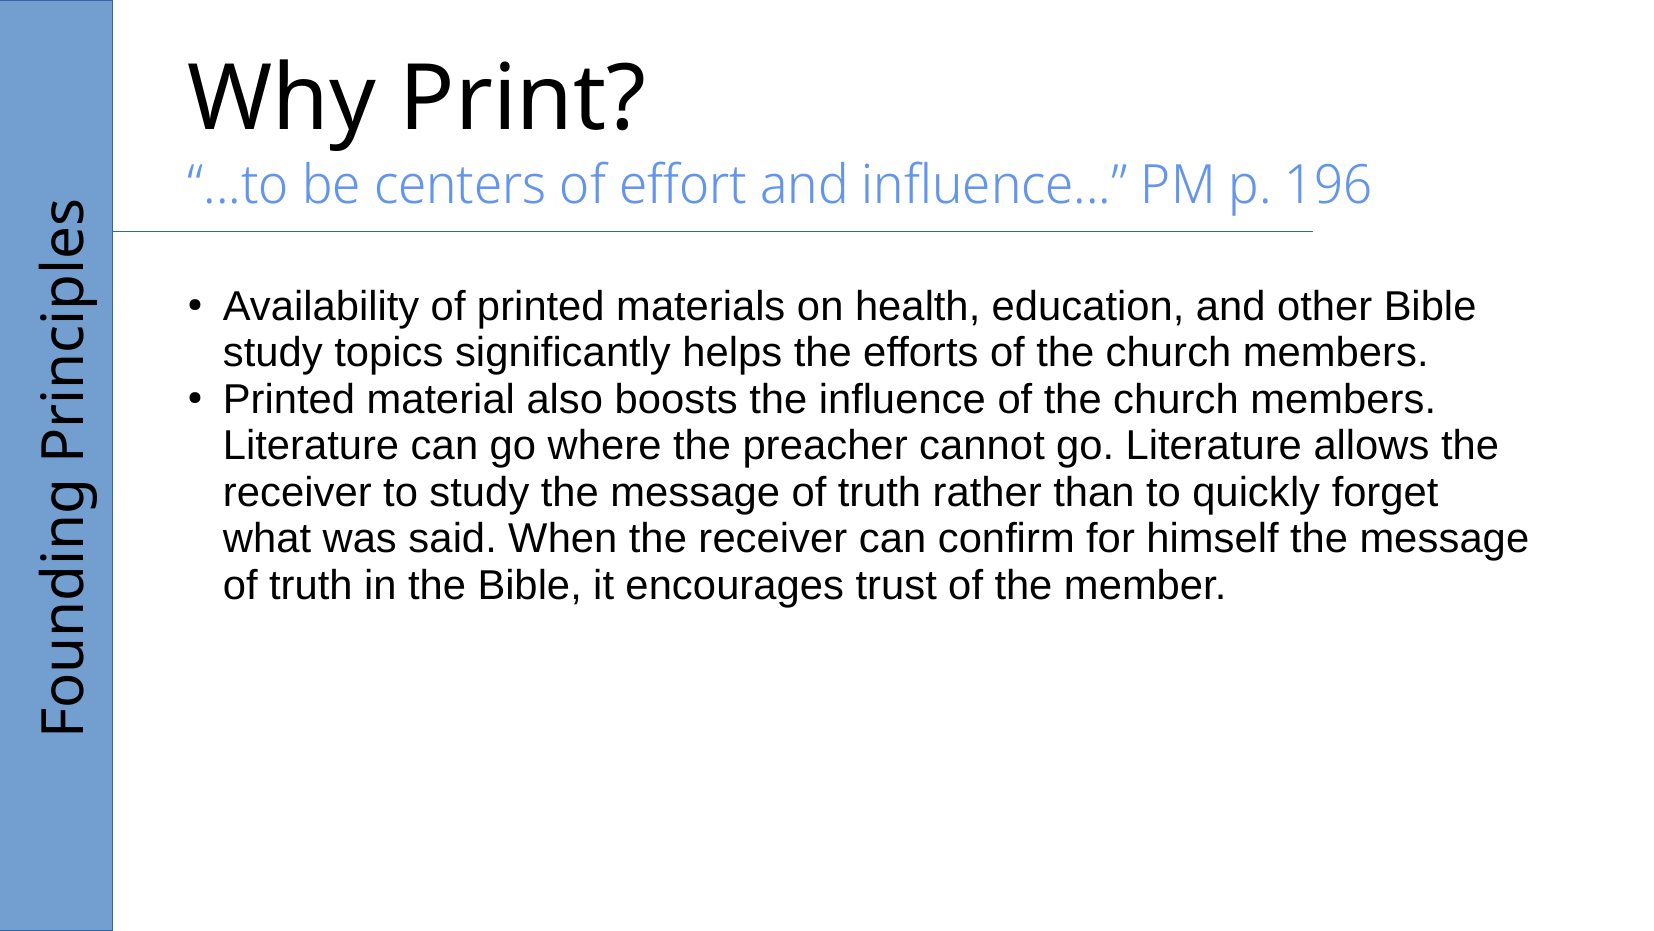

# Why Print?
“...to be centers of effort and influence...” PM p. 196
Availability of printed materials on health, education, and other Bible study topics significantly helps the efforts of the church members.
Printed material also boosts the influence of the church members. Literature can go where the preacher cannot go. Literature allows the receiver to study the message of truth rather than to quickly forget what was said. When the receiver can confirm for himself the message of truth in the Bible, it encourages trust of the member.
Founding Principles